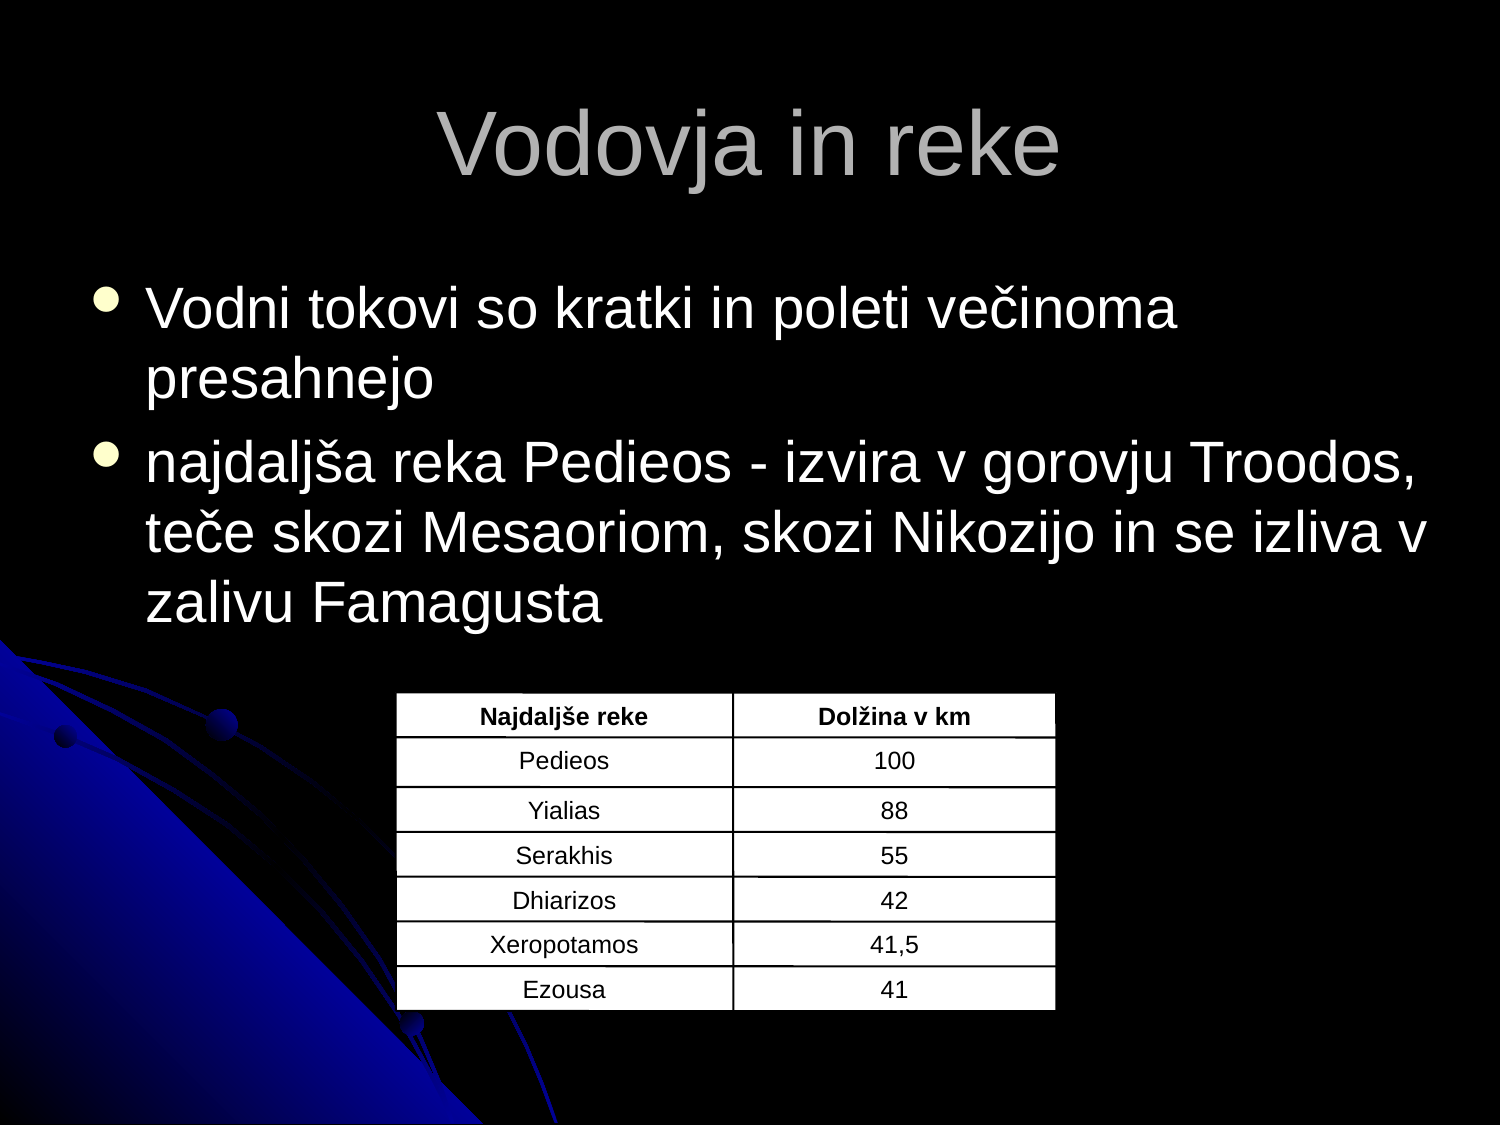

# Vodovja in reke
Vodni tokovi so kratki in poleti večinoma presahnejo
najdaljša reka Pedieos - izvira v gorovju Troodos, teče skozi Mesaoriom, skozi Nikozijo in se izliva v zalivu Famagusta
Najdaljše reke
Dolžina v km
Pedieos
100
Yialias
88
Serakhis
55
Dhiarizos
42
Xeropotamos
41,5
Ezousa
41